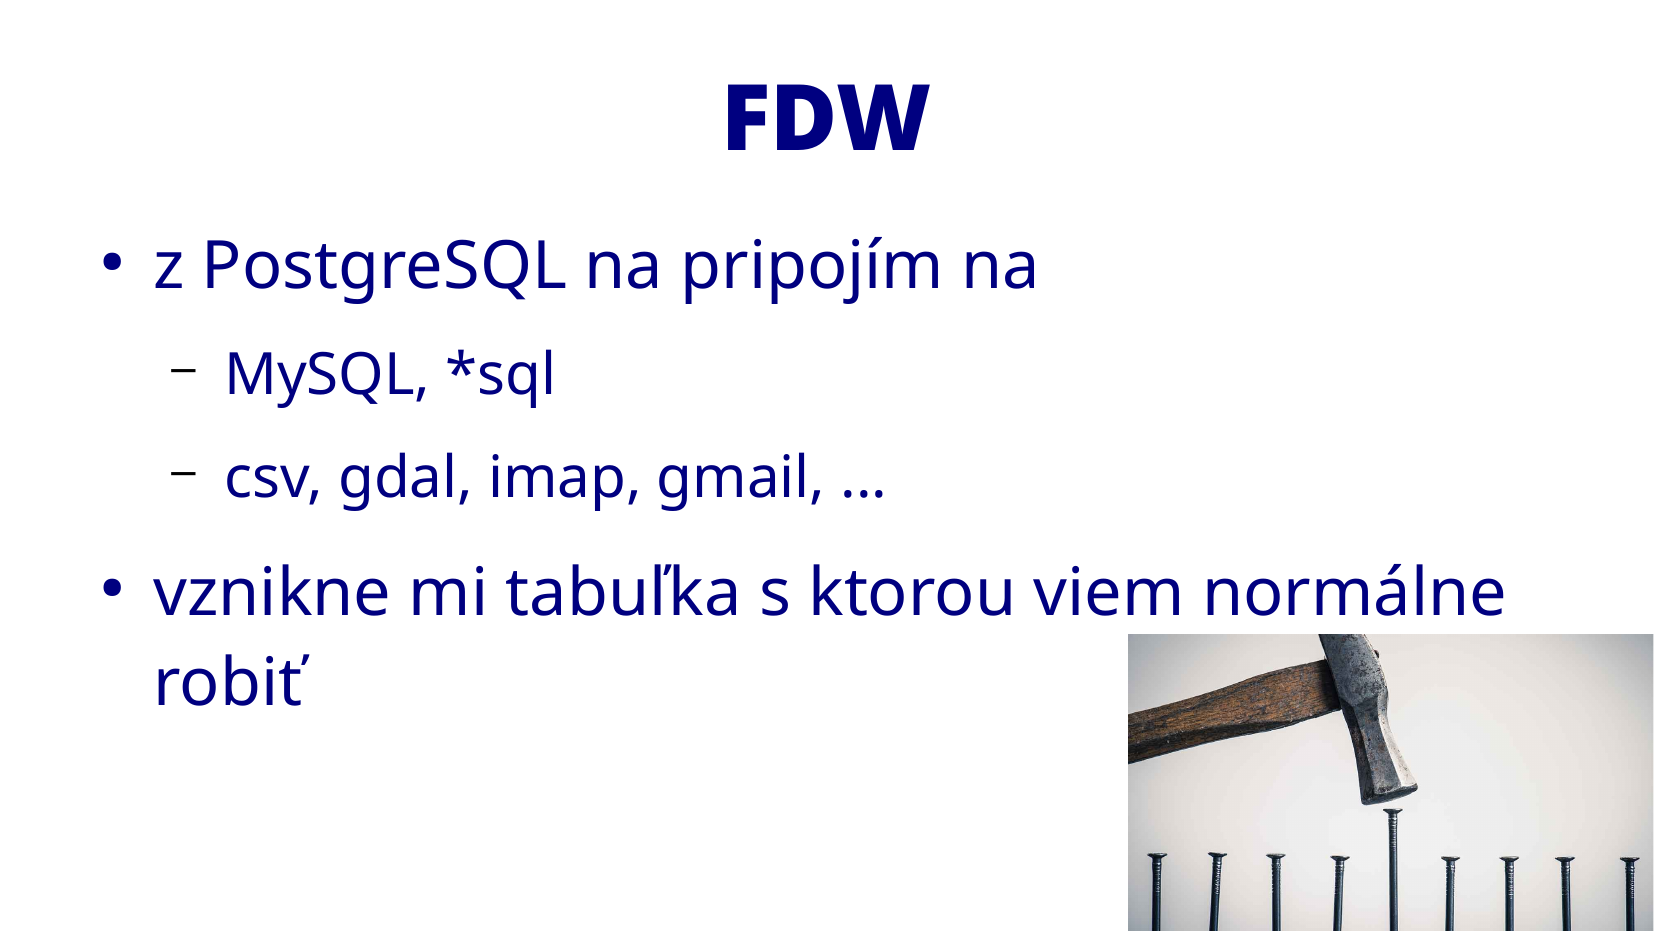

# FDW
z PostgreSQL na pripojím na
MySQL, *sql
csv, gdal, imap, gmail, ...
vznikne mi tabuľka s ktorou viem normálne robiť